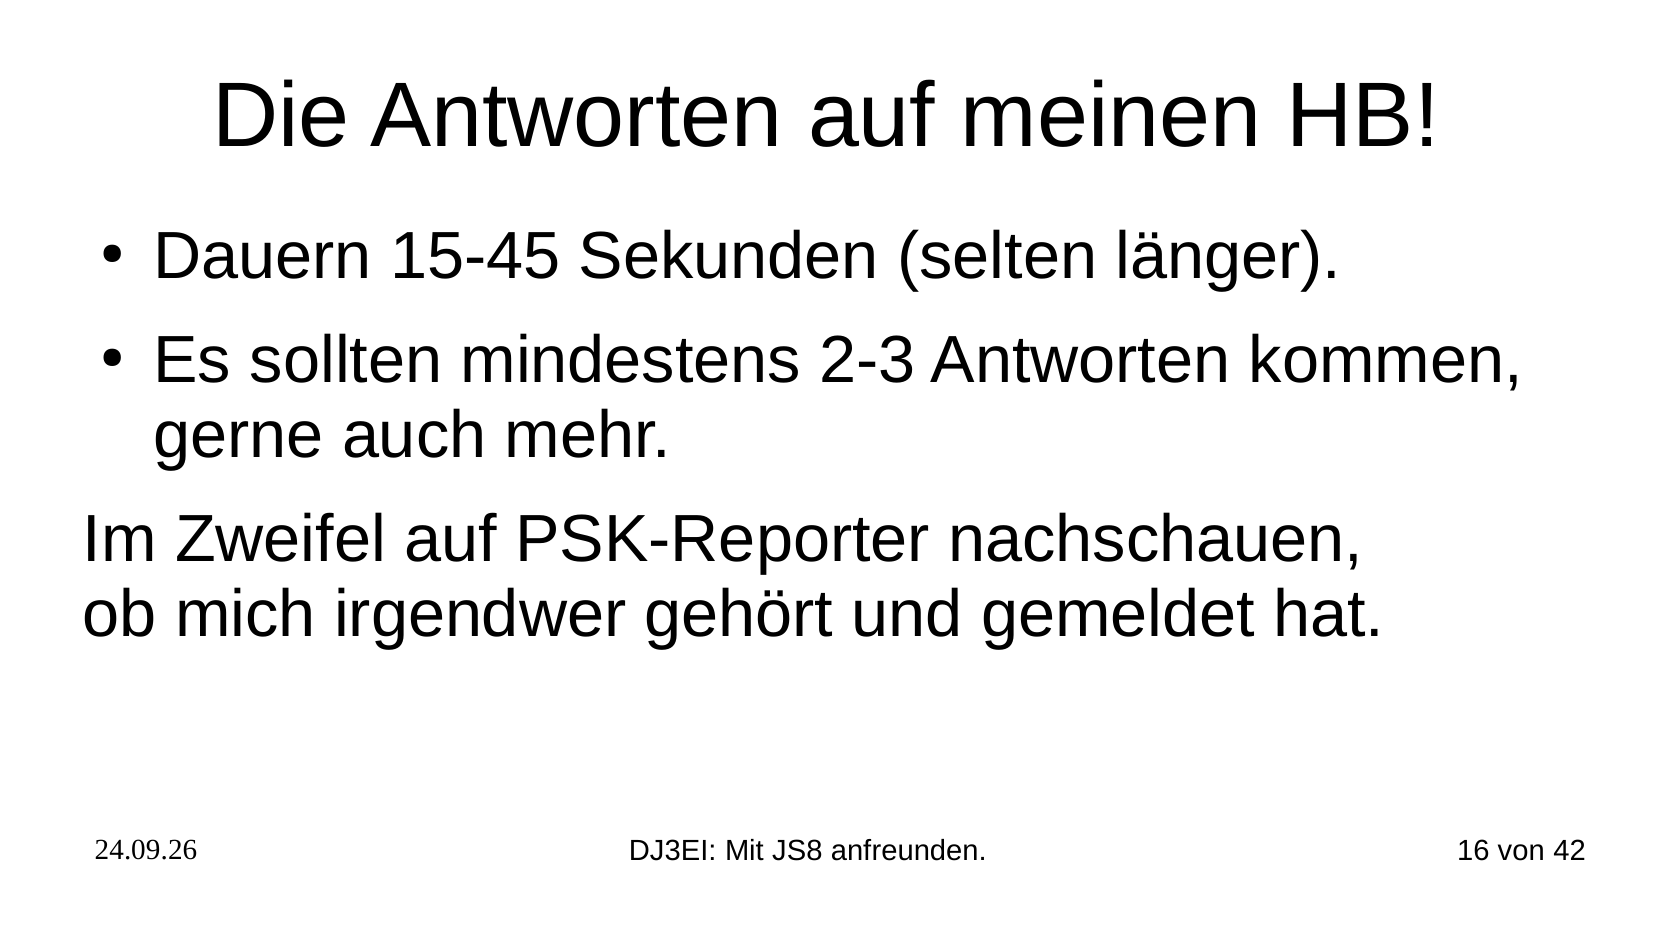

# Die Antworten auf meinen HB!
Dauern 15-45 Sekunden (selten länger).
Es sollten mindestens 2-3 Antworten kommen,
gerne auch mehr.
Im Zweifel auf PSK-Reporter nachschauen,
ob mich irgendwer gehört und gemeldet hat.
16